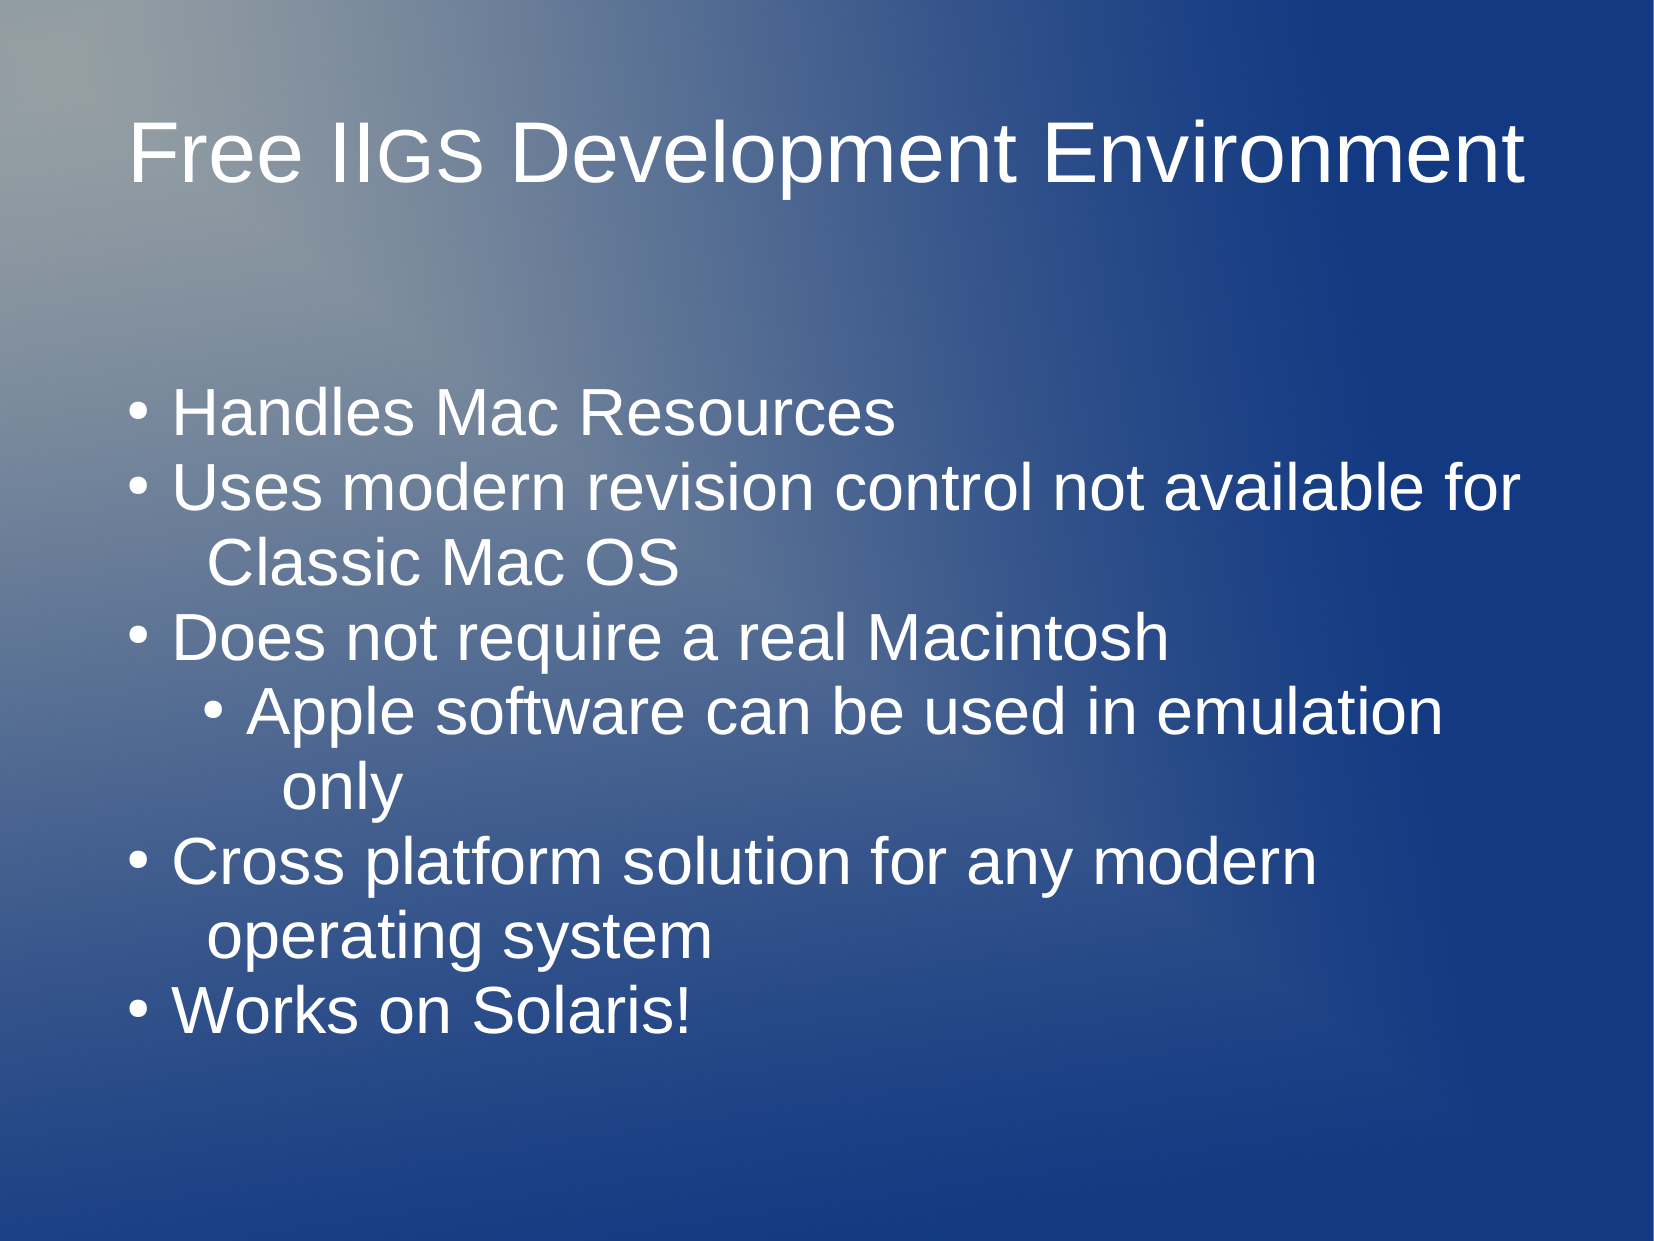

# Free IIGS Development Environment
Handles Mac Resources
Uses modern revision control not available for Classic Mac OS
Does not require a real Macintosh
Apple software can be used in emulation only
Cross platform solution for any modern operating system
Works on Solaris!